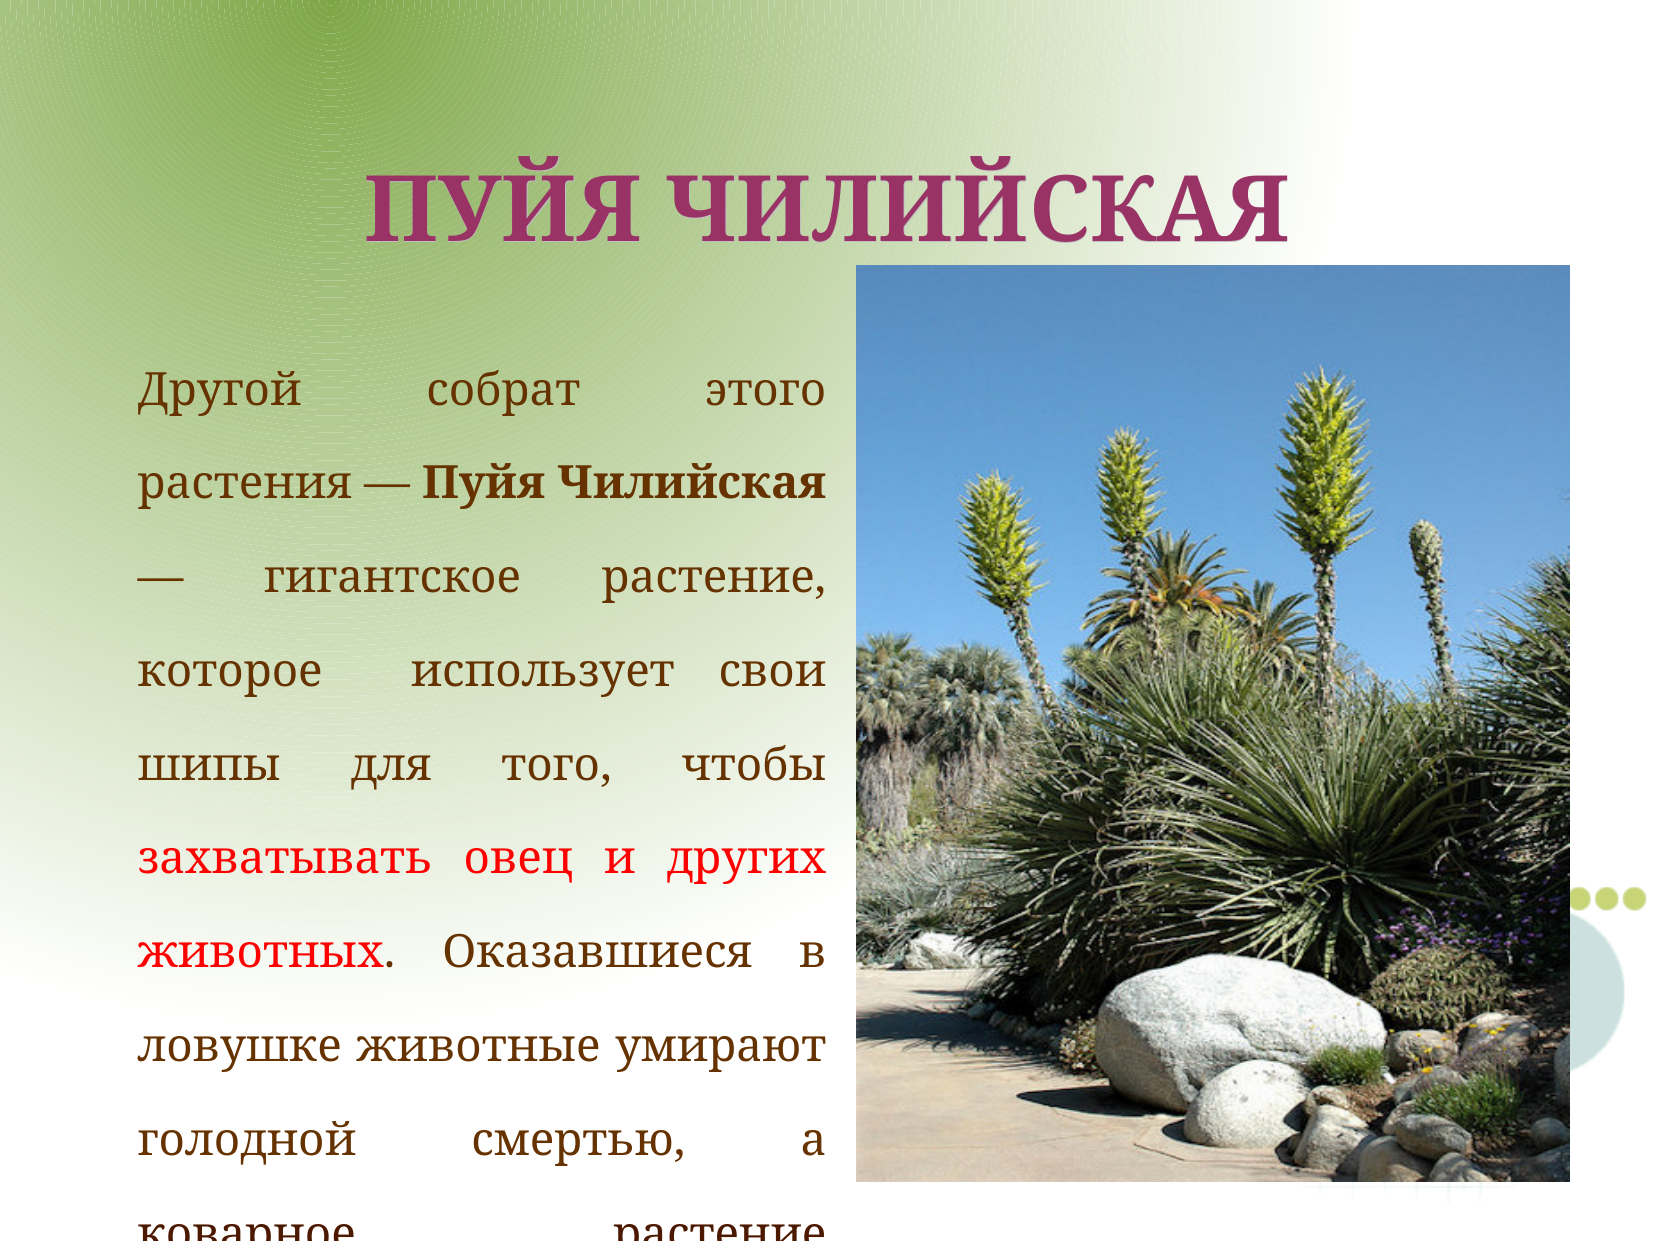

ПУЙЯ ЧИЛИЙСКАЯ
# Другой собрат этого растения ― Пуйя Чилийская ― гигантское растение, которое использует свои шипы для того, чтобы захватывать овец и других животных. Оказавшиеся в ловушке животные умирают голодной смертью, а коварное растение высасывает все питательные вещества из их разлагающихся тел.